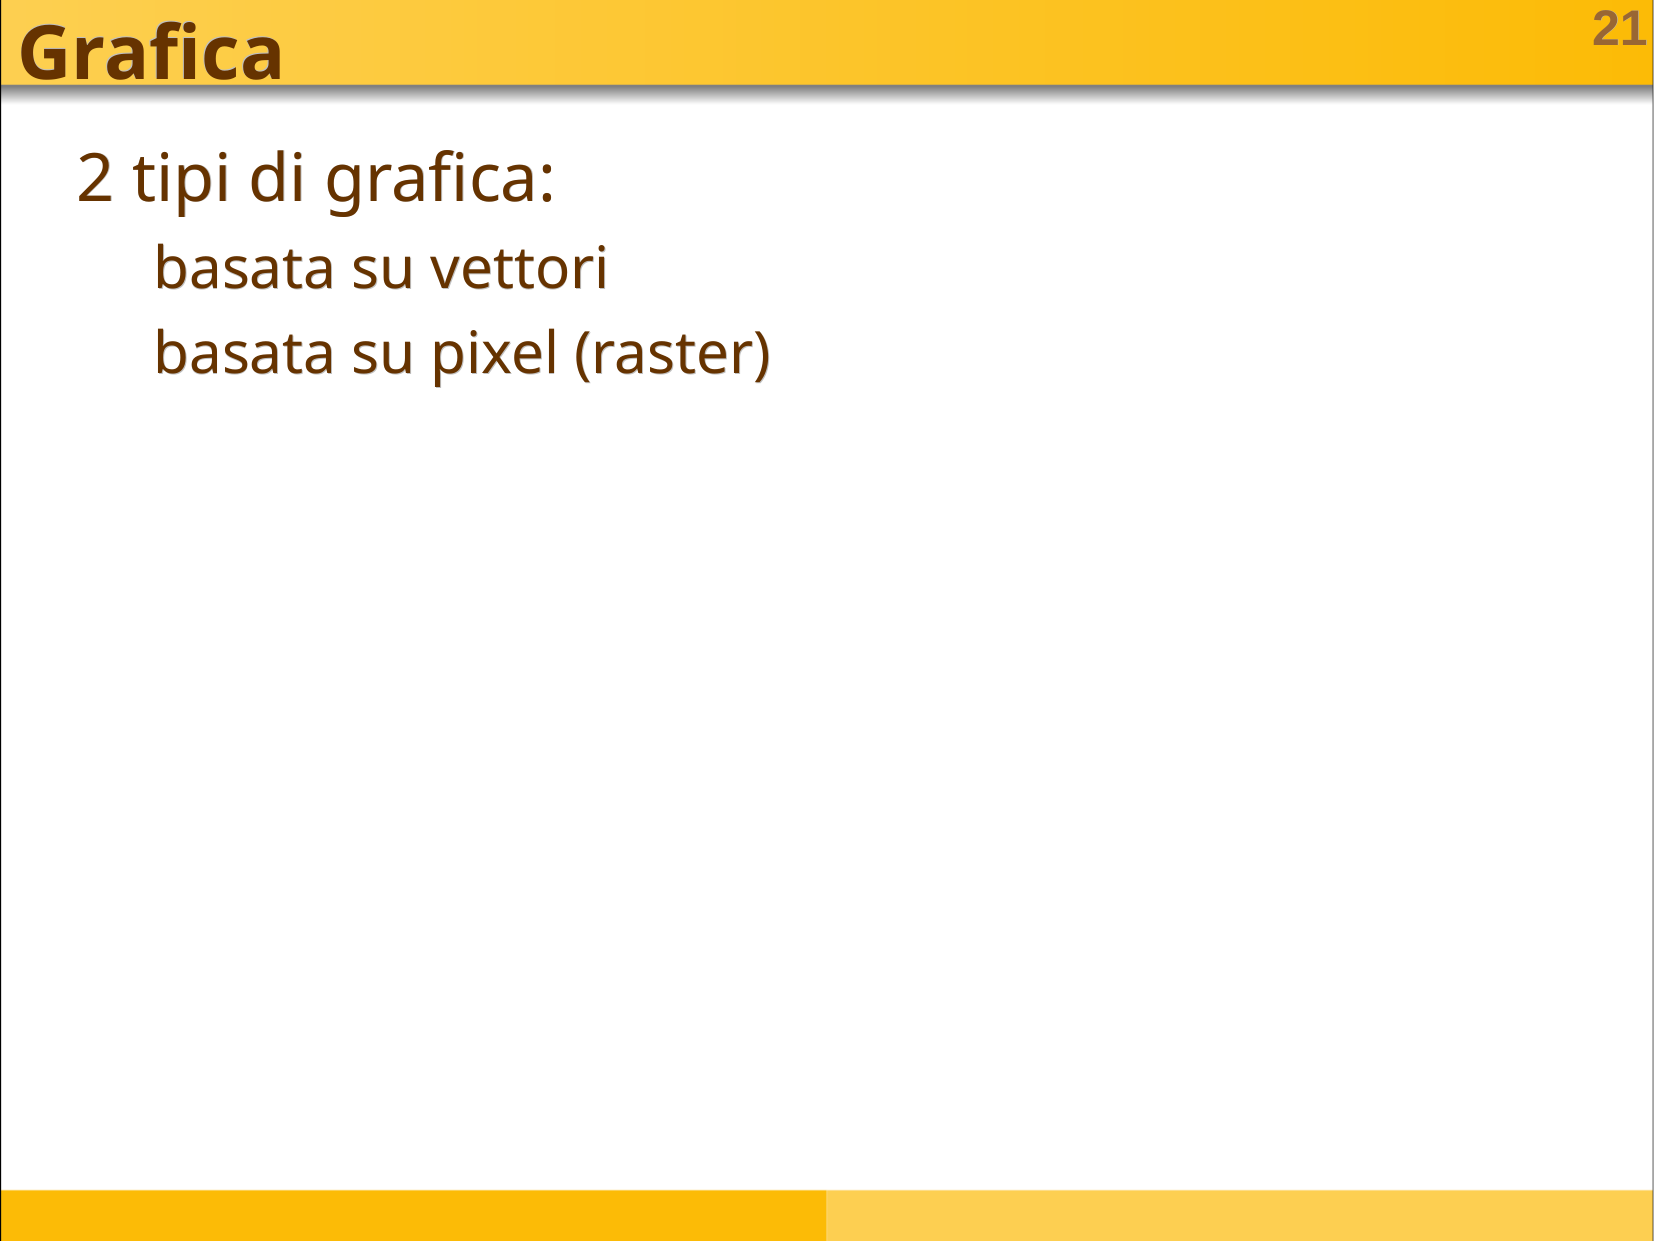

21
# Grafica
2 tipi di grafica:
basata su vettori
basata su pixel (raster)